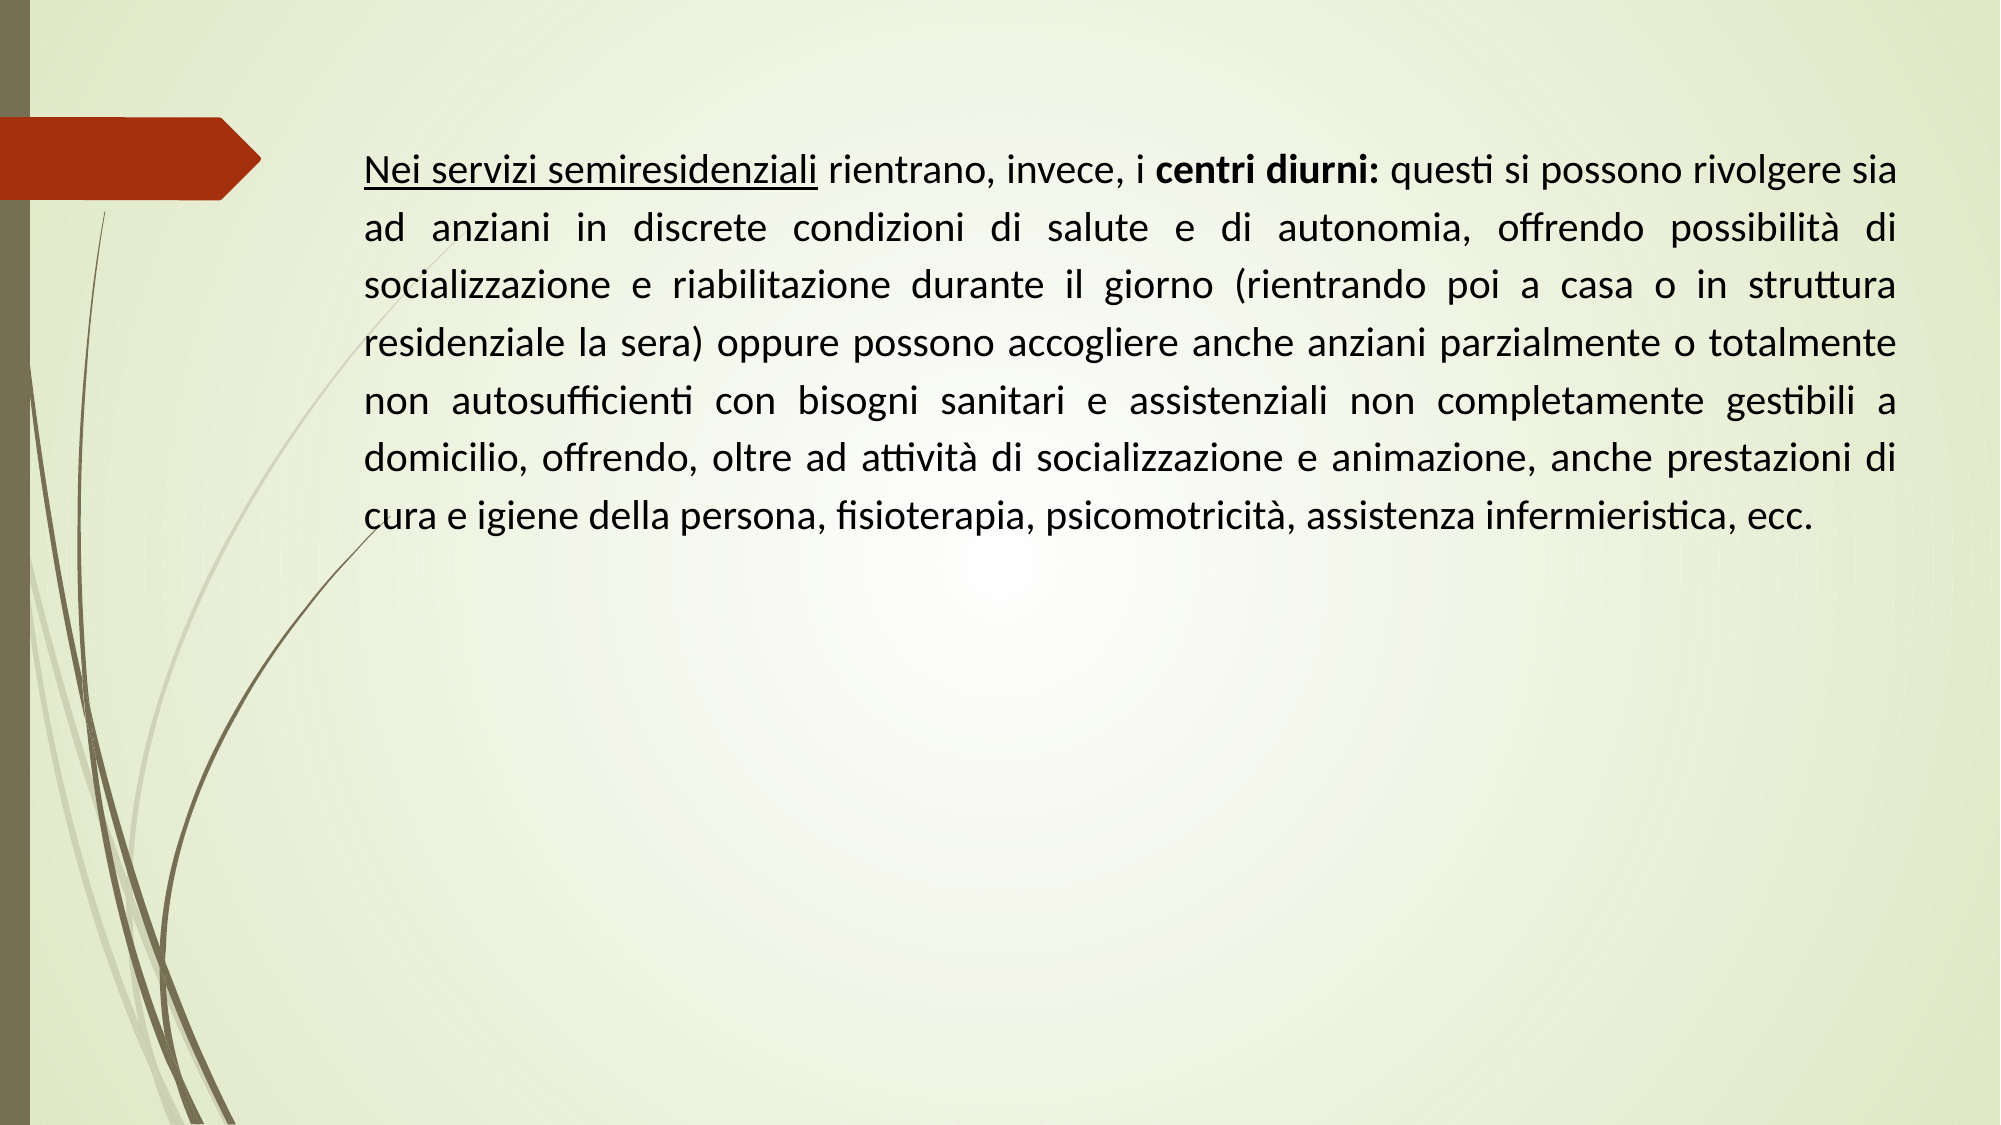

Nei servizi semiresidenziali rientrano, invece, i centri diurni: questi si possono rivolgere sia ad anziani in discrete condizioni di salute e di autonomia, offrendo possibilità di socializzazione e riabilitazione durante il giorno (rientrando poi a casa o in struttura residenziale la sera) oppure possono accogliere anche anziani parzialmente o totalmente non autosufficienti con bisogni sanitari e assistenziali non completamente gestibili a domicilio, offrendo, oltre ad attività di socializzazione e animazione, anche prestazioni di cura e igiene della persona, fisioterapia, psicomotricità, assistenza infermieristica, ecc.